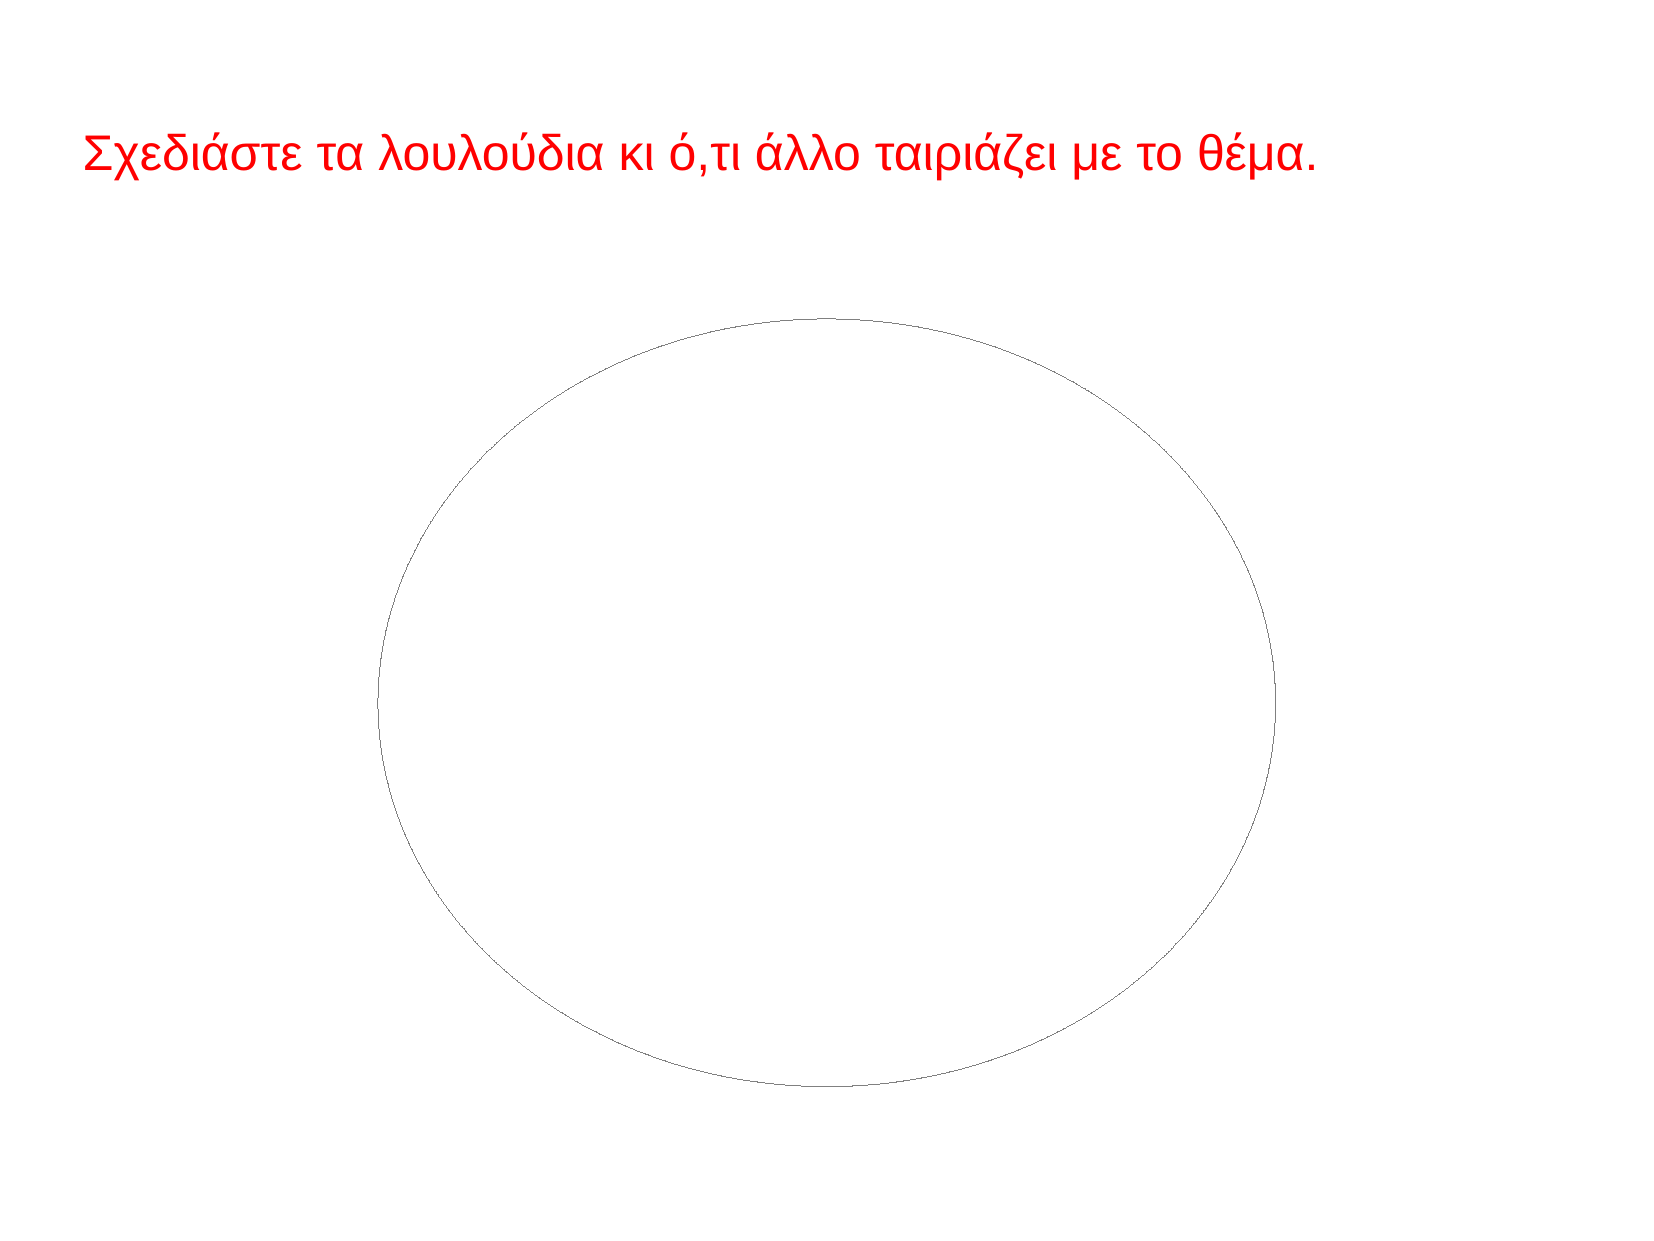

# Σχεδιάστε τα λουλούδια κι ό,τι άλλο ταιριάζει με το θέμα.